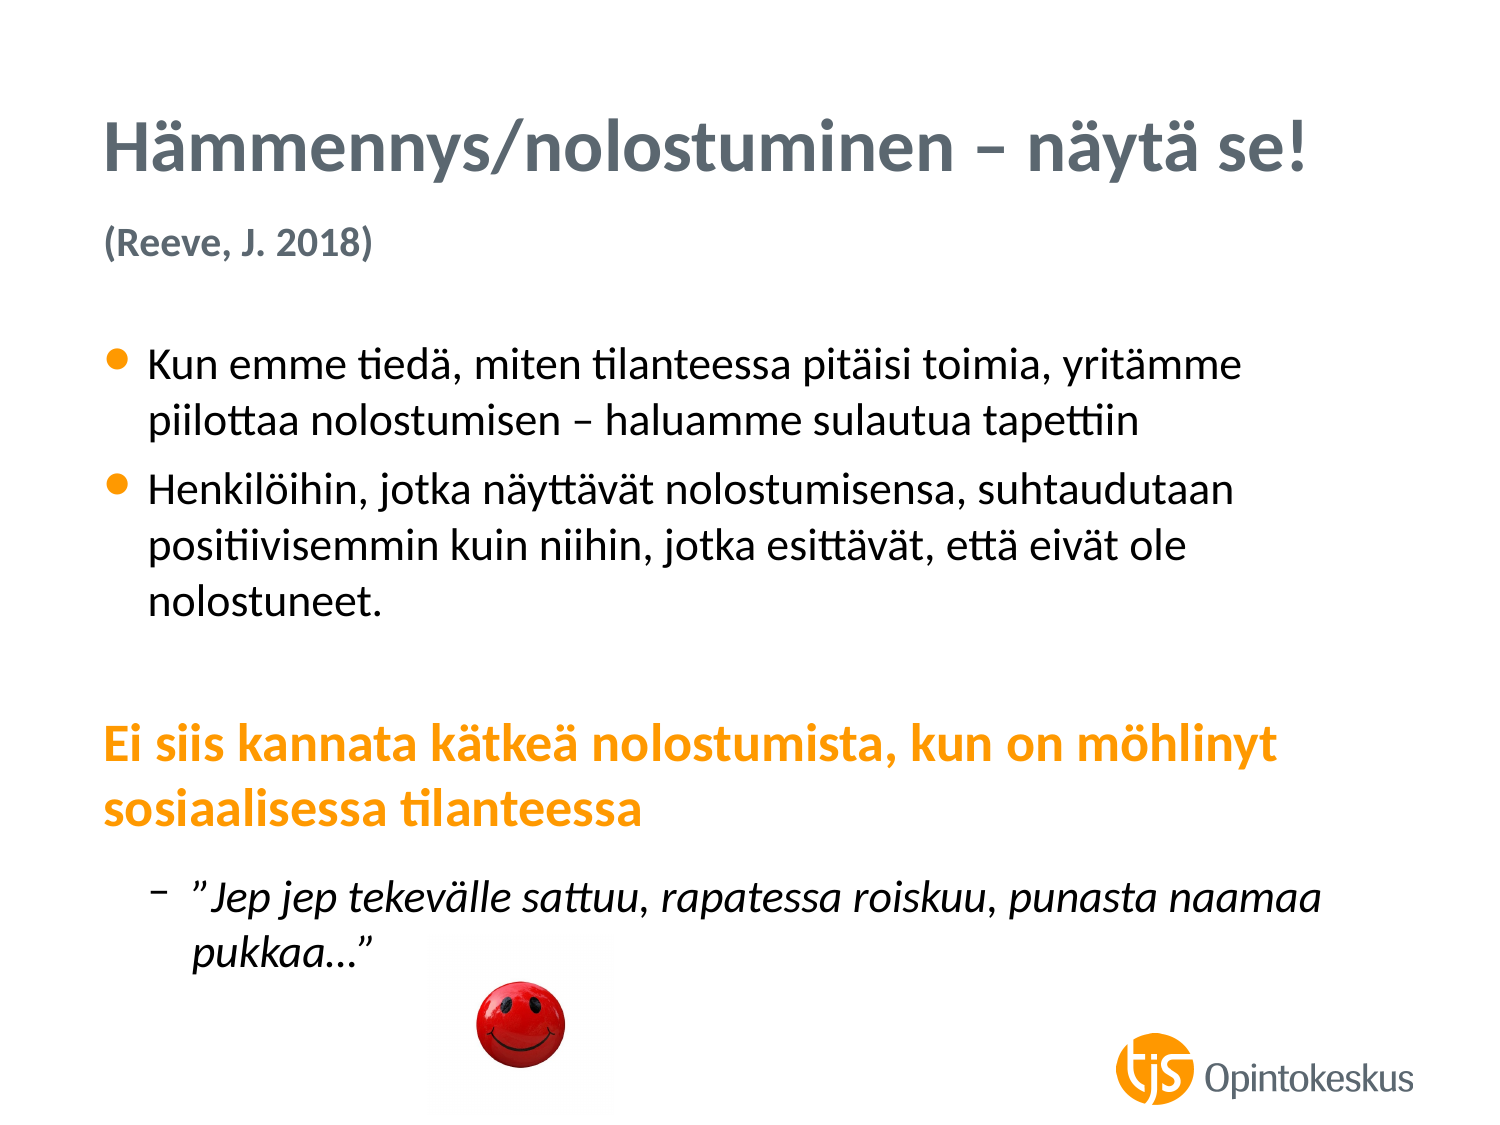

Hämmennys/nolostuminen – näytä se! (Reeve, J. 2018)
# Kun emme tiedä, miten tilanteessa pitäisi toimia, yritämme piilottaa nolostumisen – haluamme sulautua tapettiin
Henkilöihin, jotka näyttävät nolostumisensa, suhtaudutaan positiivisemmin kuin niihin, jotka esittävät, että eivät ole nolostuneet.
Ei siis kannata kätkeä nolostumista, kun on möhlinyt sosiaalisessa tilanteessa
”Jep jep tekevälle sattuu, rapatessa roiskuu, punasta naamaa pukkaa…”